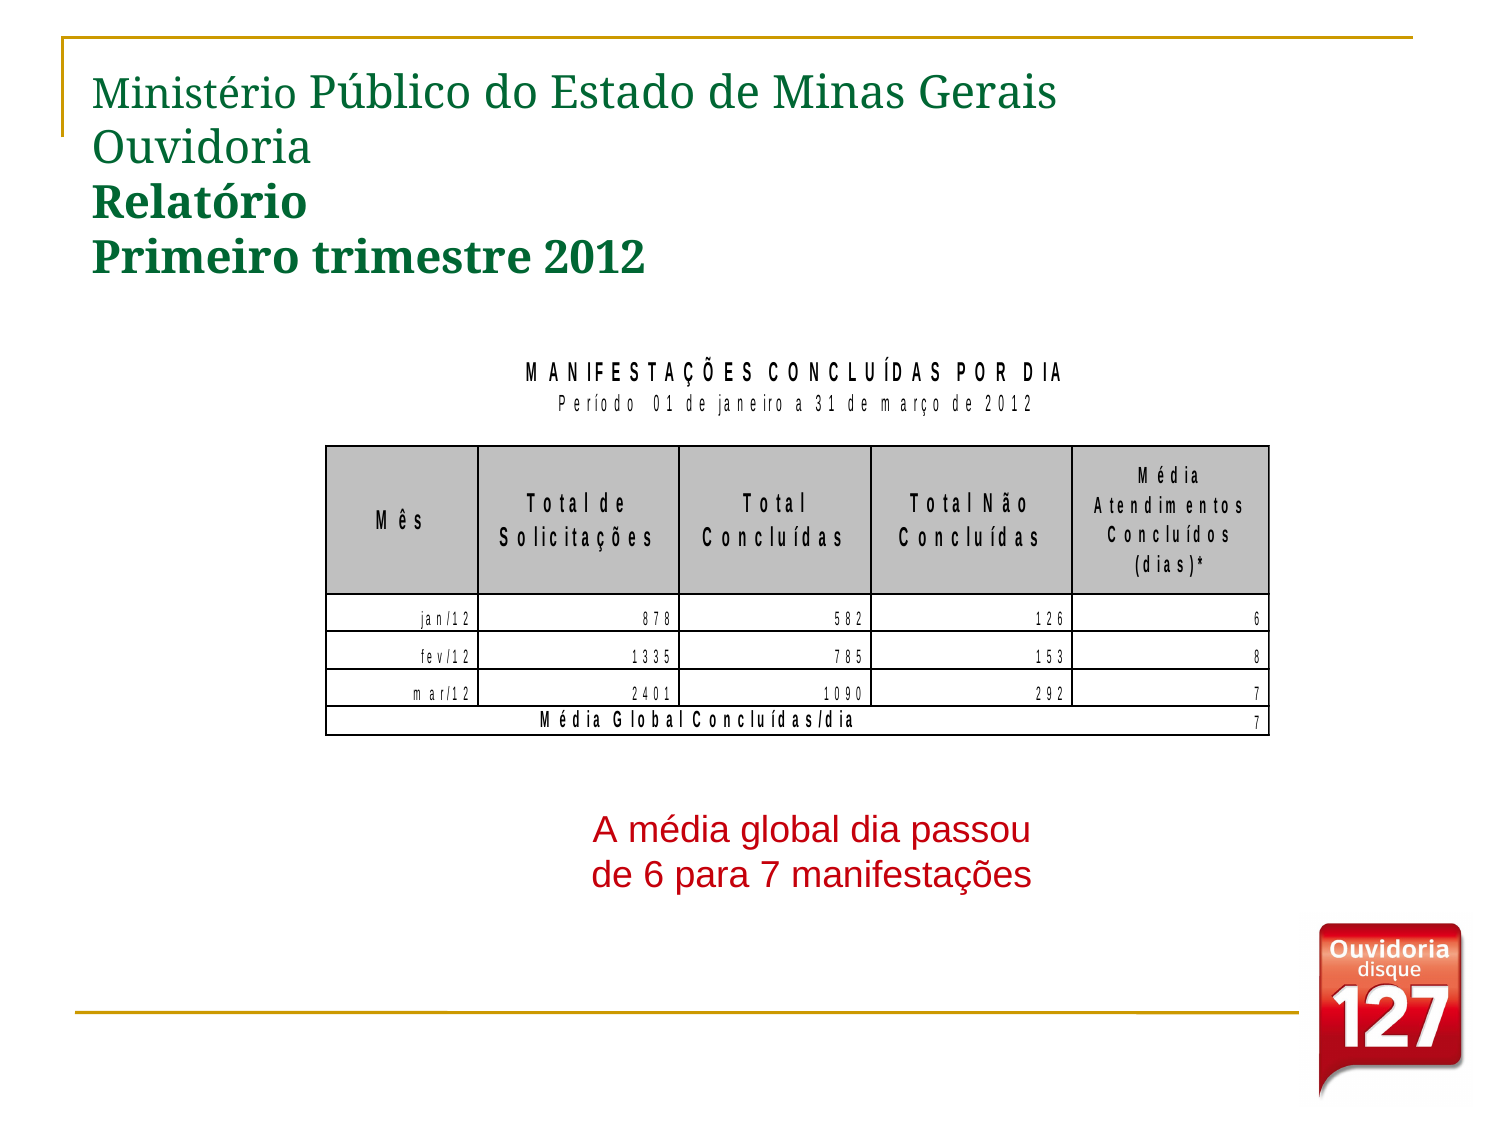

Ministério Público do Estado de Minas Gerais
Ouvidoria
Relatório
Primeiro trimestre 2012
A média global dia passou de 6 para 7 manifestações